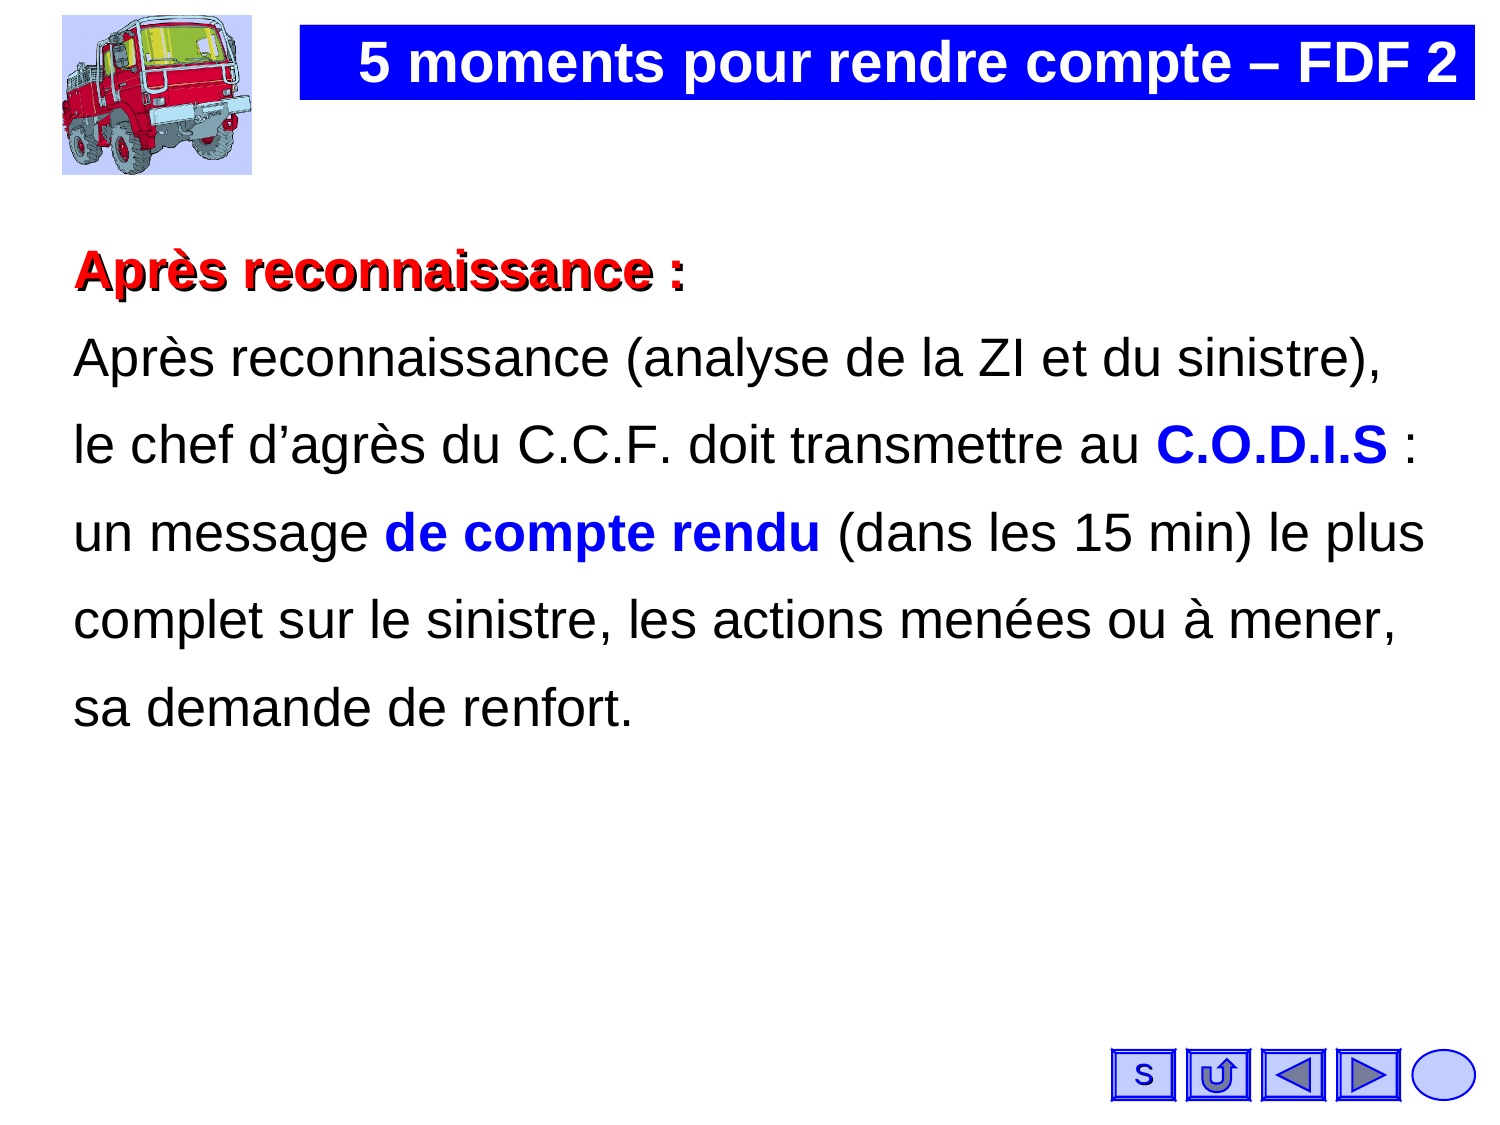

5 moments pour rendre compte – FDF 2
Après reconnaissance :
Après reconnaissance (analyse de la ZI et du sinistre),
le chef d’agrès du C.C.F. doit transmettre au C.O.D.I.S :
un message de compte rendu (dans les 15 min) le plus
complet sur le sinistre, les actions menées ou à mener,
sa demande de renfort.